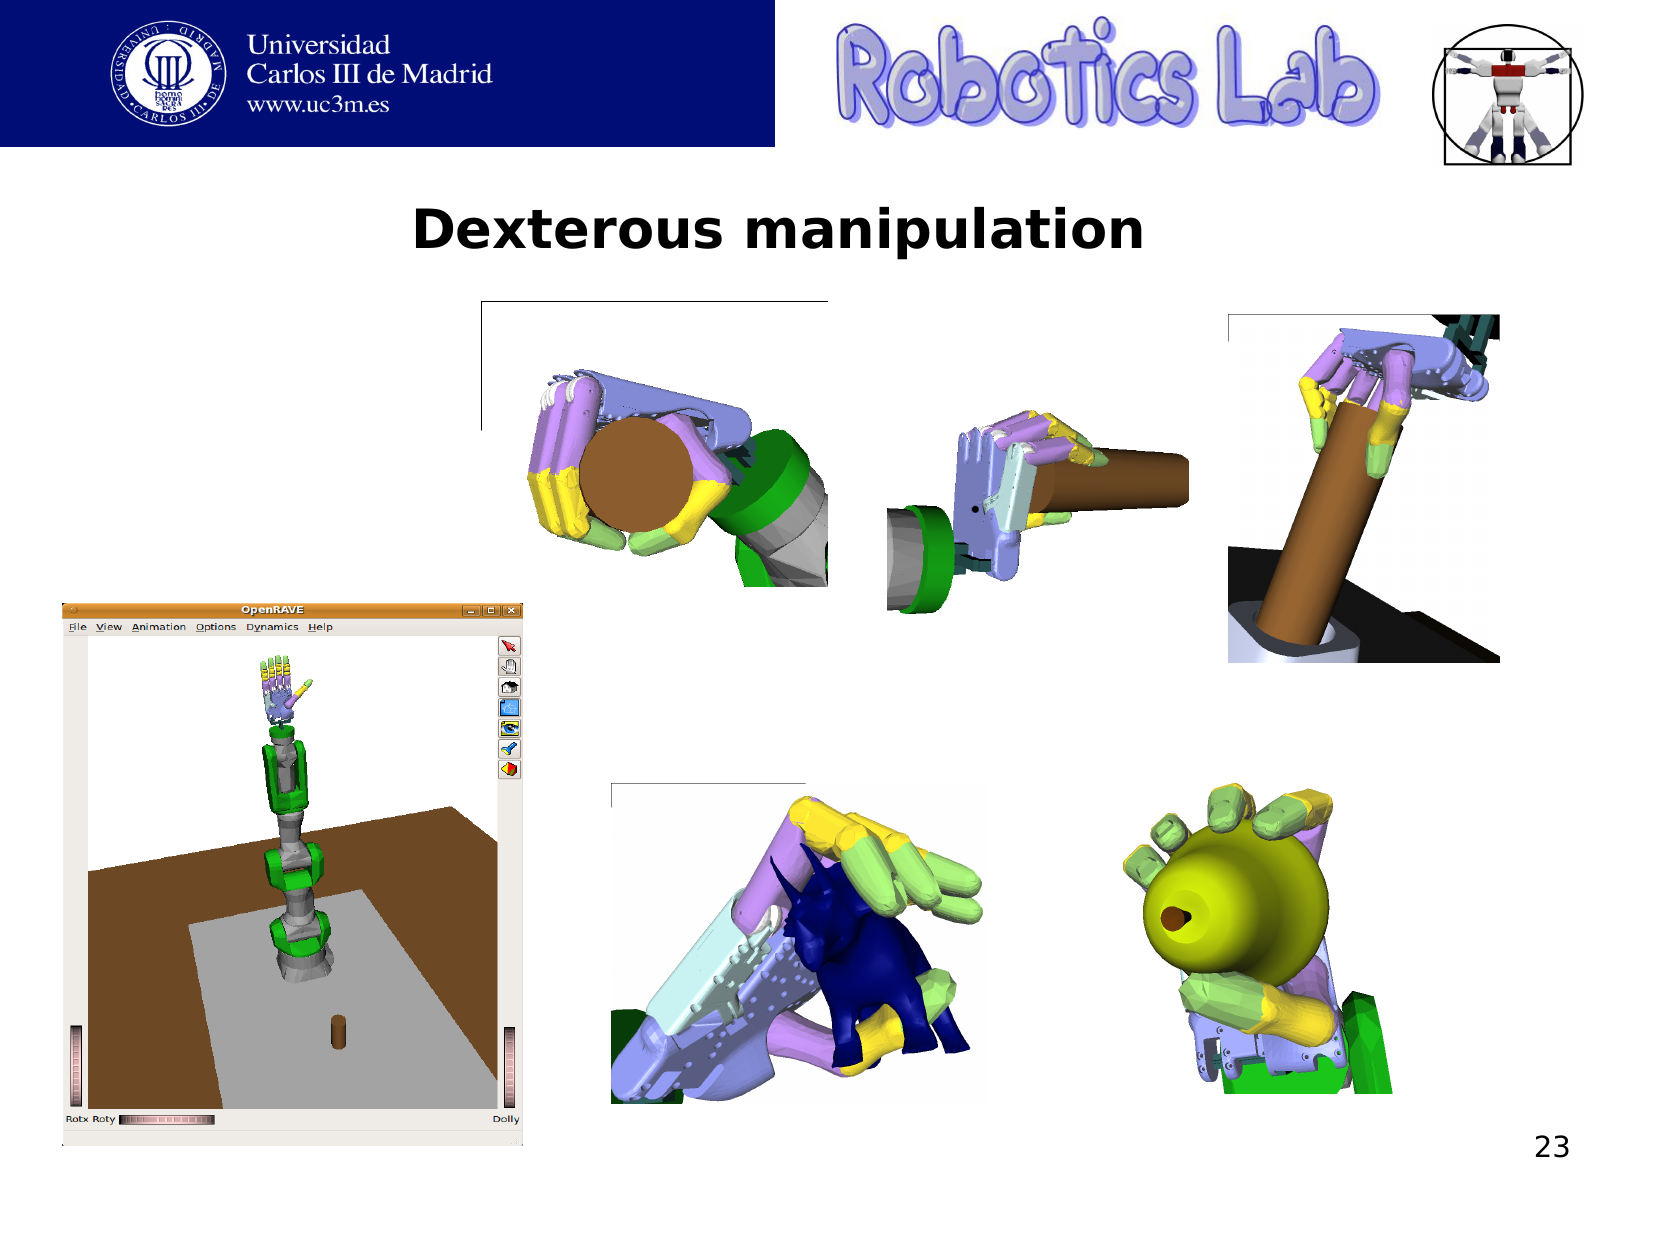

# Estructura Interdisciplinar e Internacional
Robotics Lab
Dexterous manipulation
23